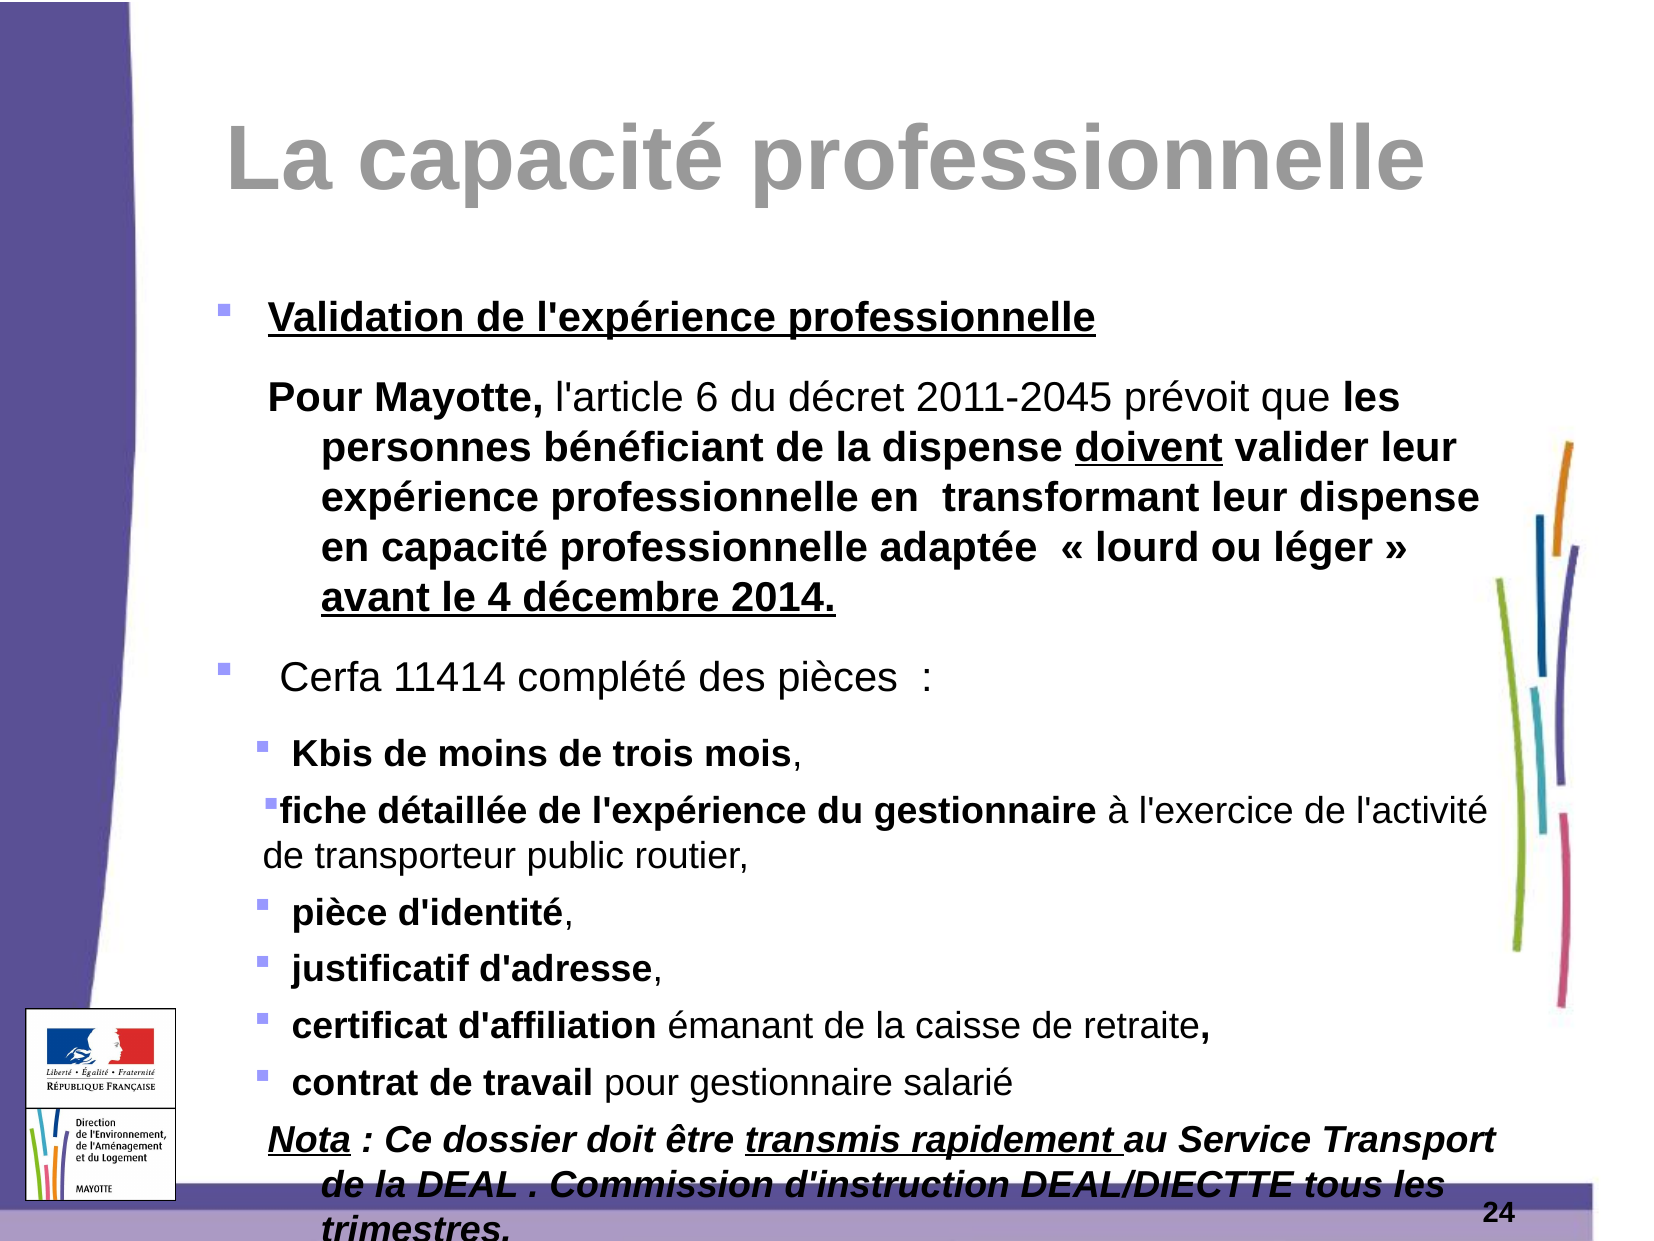

# La capacité professionnelle
Validation de l'expérience professionnelle
Pour Mayotte, l'article 6 du décret 2011-2045 prévoit que les personnes bénéficiant de la dispense doivent valider leur expérience professionnelle en transformant leur dispense en capacité professionnelle adaptée « lourd ou léger » avant le 4 décembre 2014.
 Cerfa 11414 complété des pièces  :
Kbis de moins de trois mois,
fiche détaillée de l'expérience du gestionnaire à l'exercice de l'activité de transporteur public routier,
pièce d'identité,
justificatif d'adresse,
certificat d'affiliation émanant de la caisse de retraite,
contrat de travail pour gestionnaire salarié
Nota : Ce dossier doit être transmis rapidement au Service Transport de la DEAL . Commission d'instruction DEAL/DIECTTE tous les trimestres.